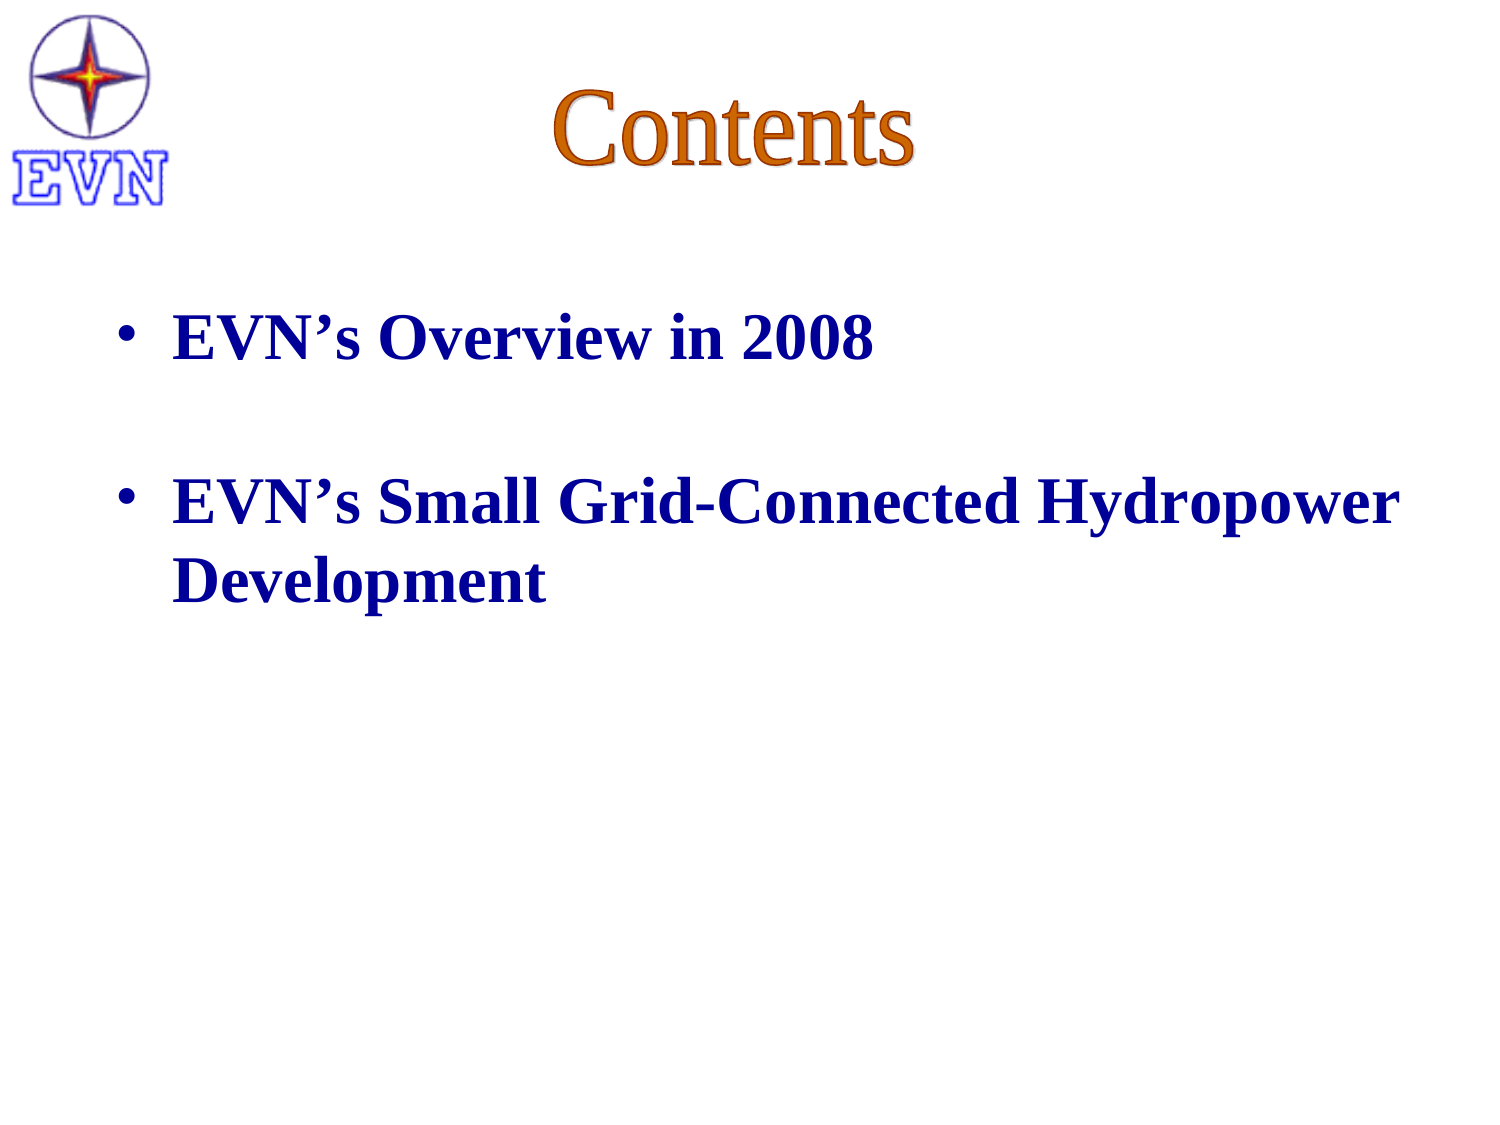

Contents
EVN’s Overview in 2008
EVN’s Small Grid-Connected Hydropower Development